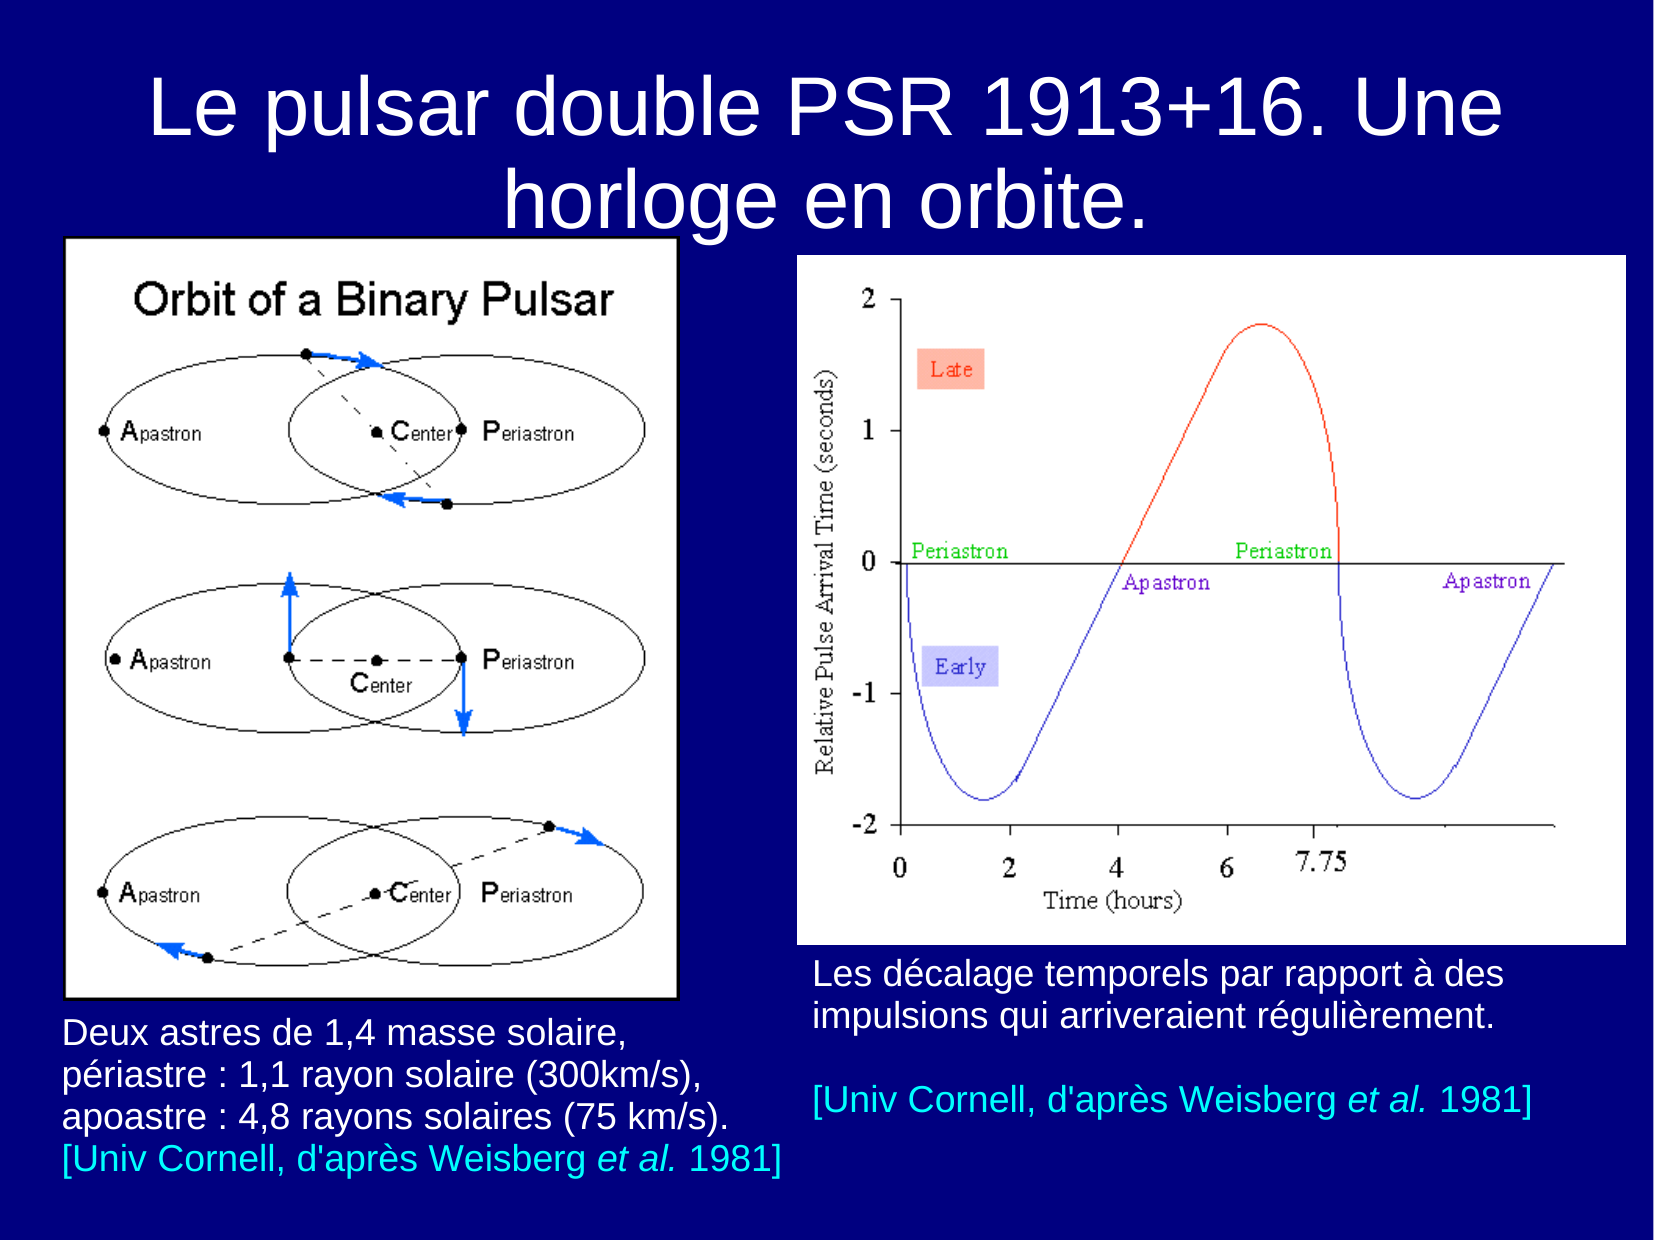

# Le pulsar double PSR 1913+16. Une horloge en orbite.
Les décalage temporels par rapport à des
impulsions qui arriveraient régulièrement.
[Univ Cornell, d'après Weisberg et al. 1981]
Deux astres de 1,4 masse solaire,
périastre : 1,1 rayon solaire (300km/s),
apoastre : 4,8 rayons solaires (75 km/s).
[Univ Cornell, d'après Weisberg et al. 1981]